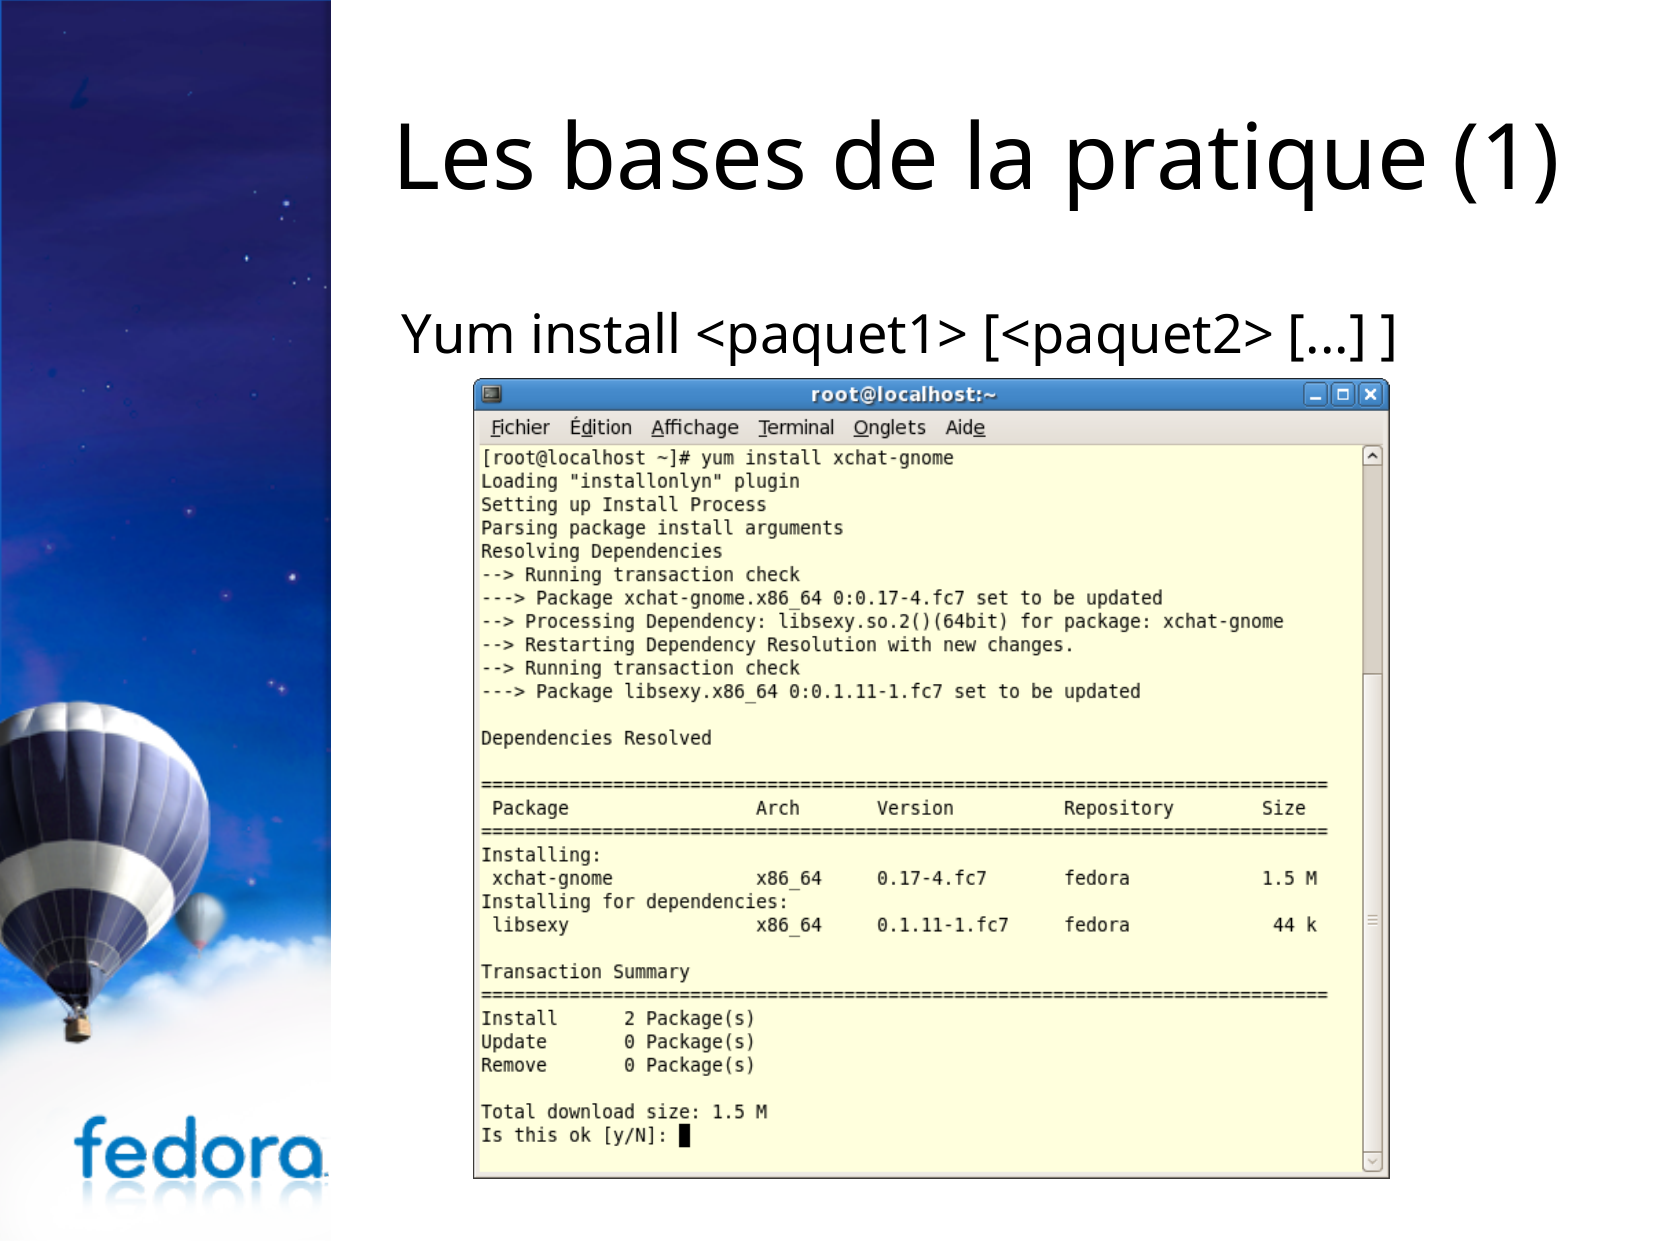

# Les bases de la pratique (1)
Yum install <paquet1> [<paquet2> [...] ]